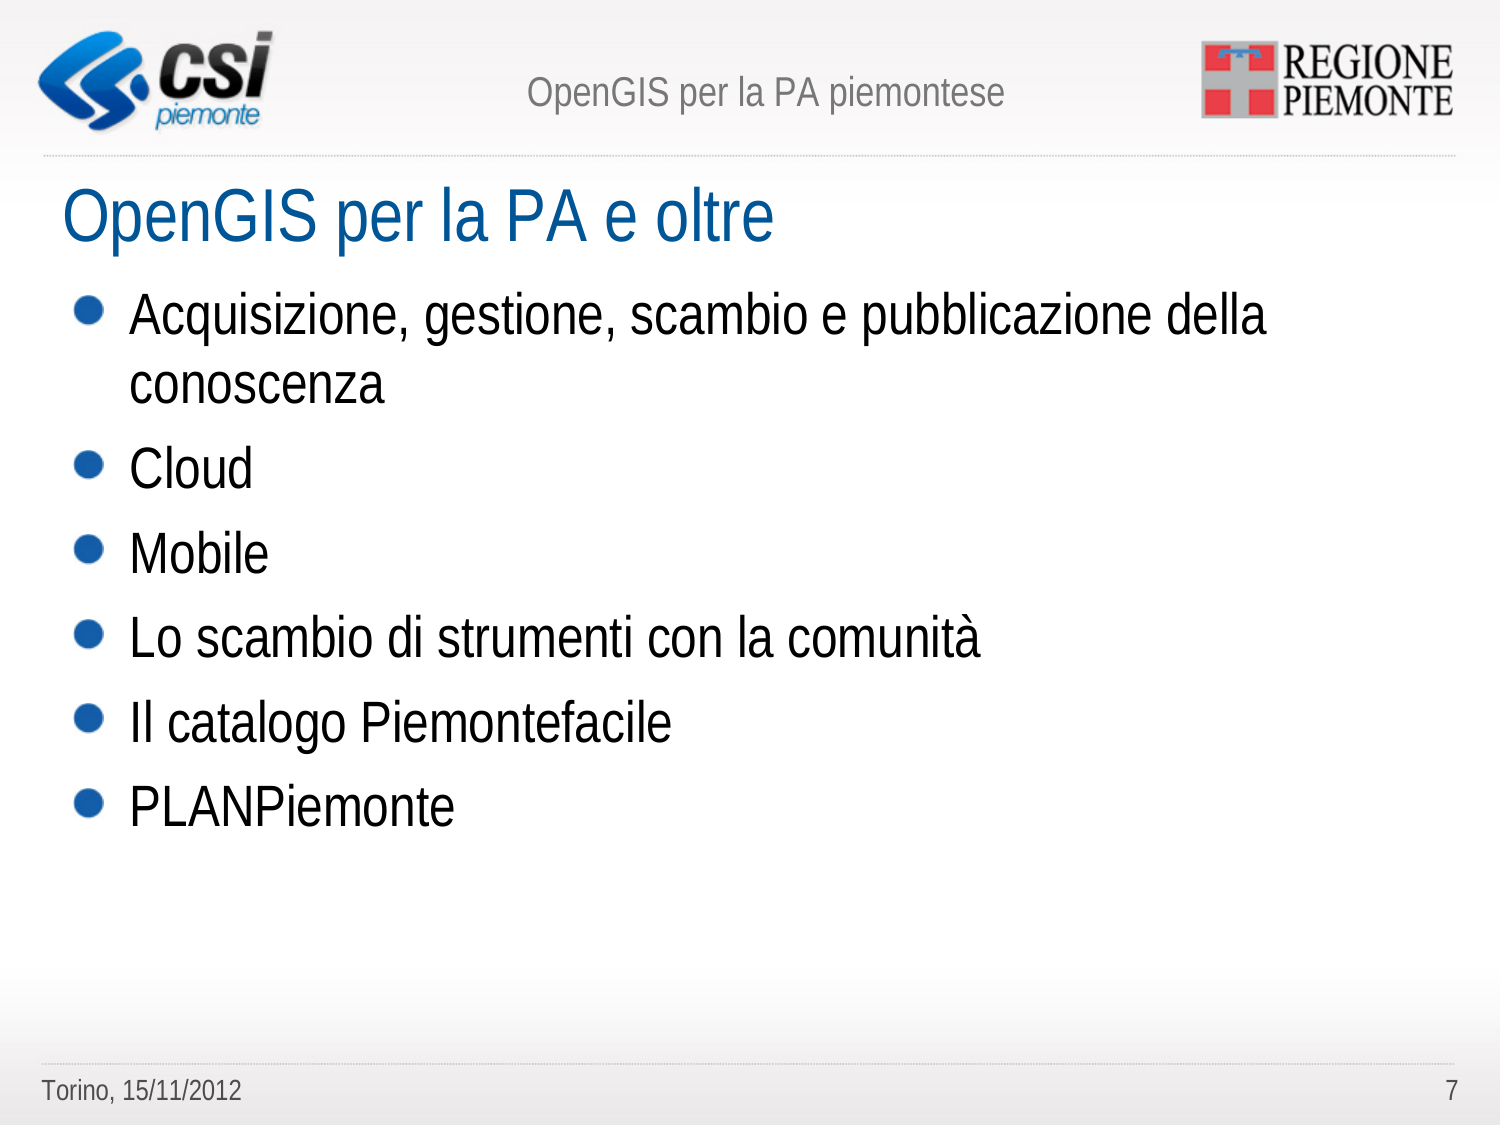

# OpenGIS per la PA e oltre
Acquisizione, gestione, scambio e pubblicazione della conoscenza
Cloud
Mobile
Lo scambio di strumenti con la comunità
Il catalogo Piemontefacile
PLANPiemonte